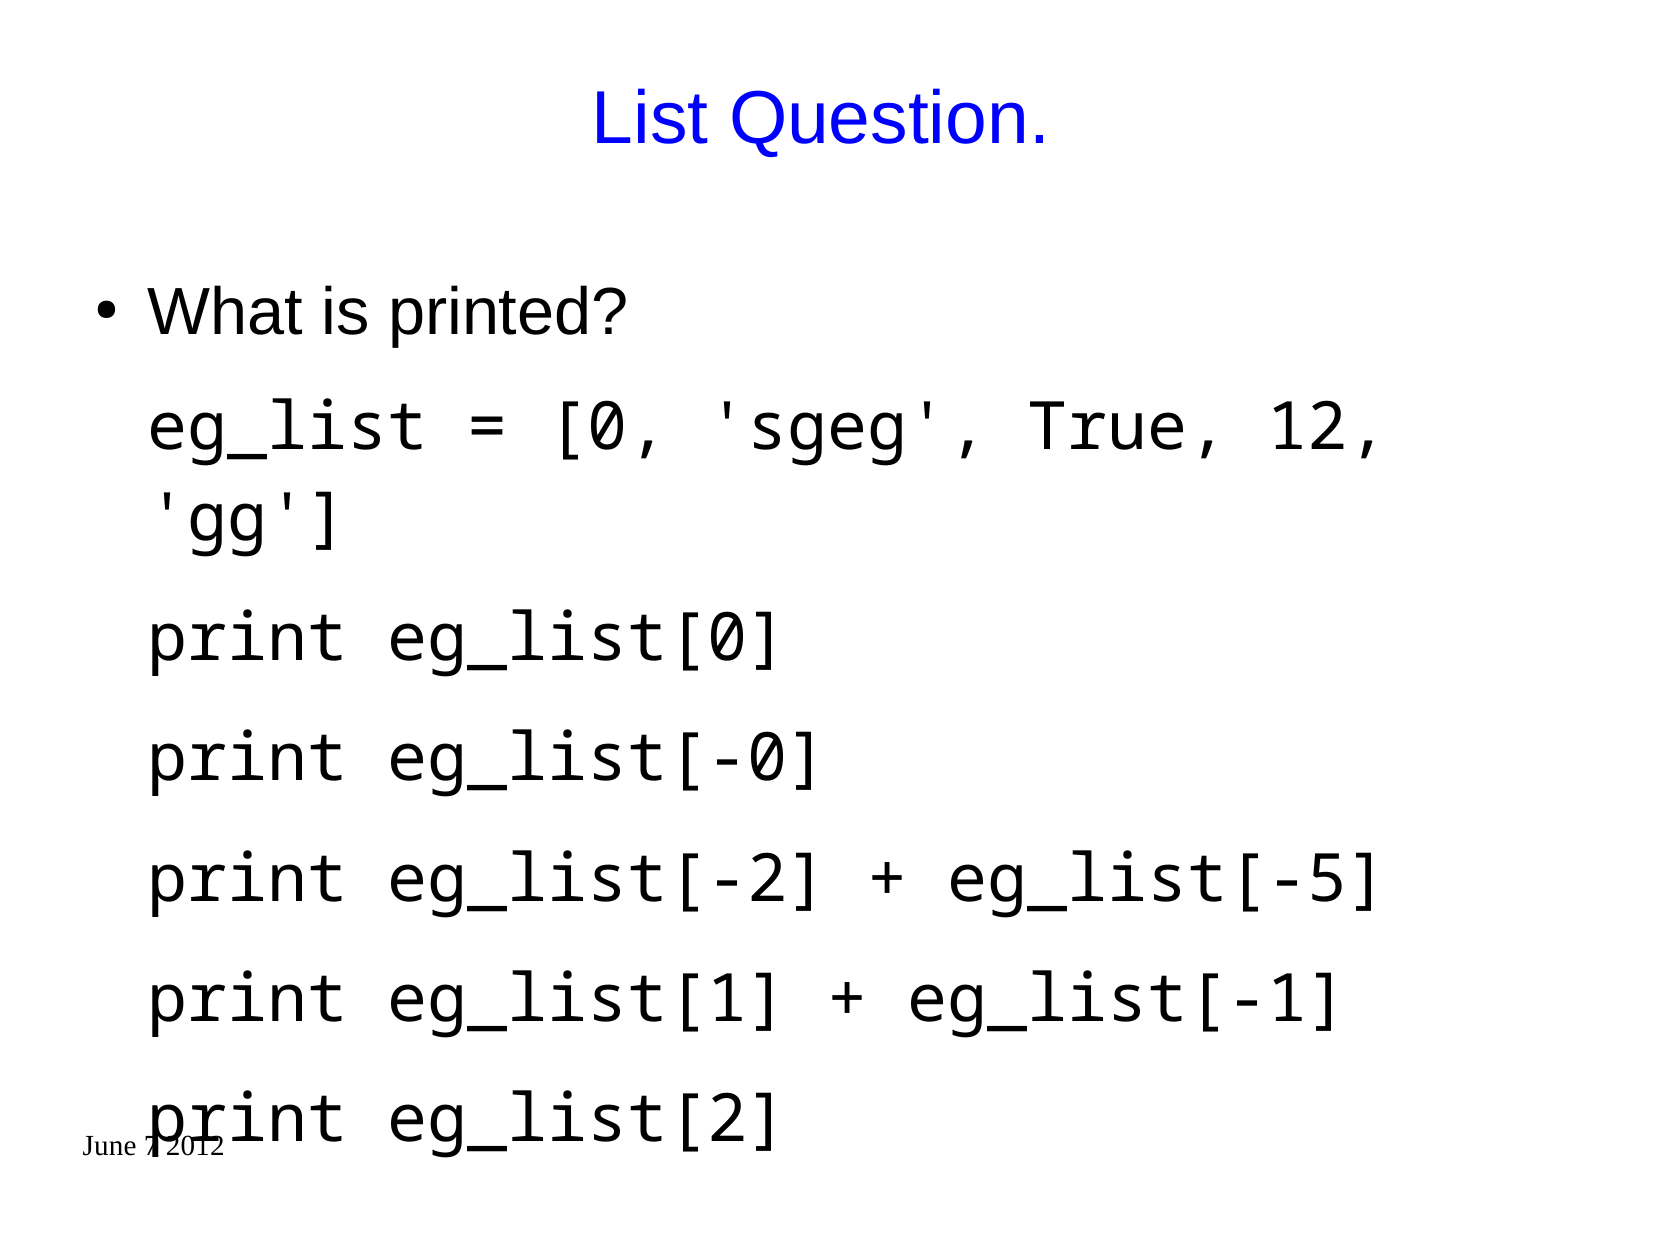

# List Question.
What is printed?
eg_list = [0, 'sgeg', True, 12, 'gg']
print eg_list[0]
print eg_list[-0]
print eg_list[-2] + eg_list[-5]
print eg_list[1] + eg_list[-1]
print eg_list[2]
June 7 2012